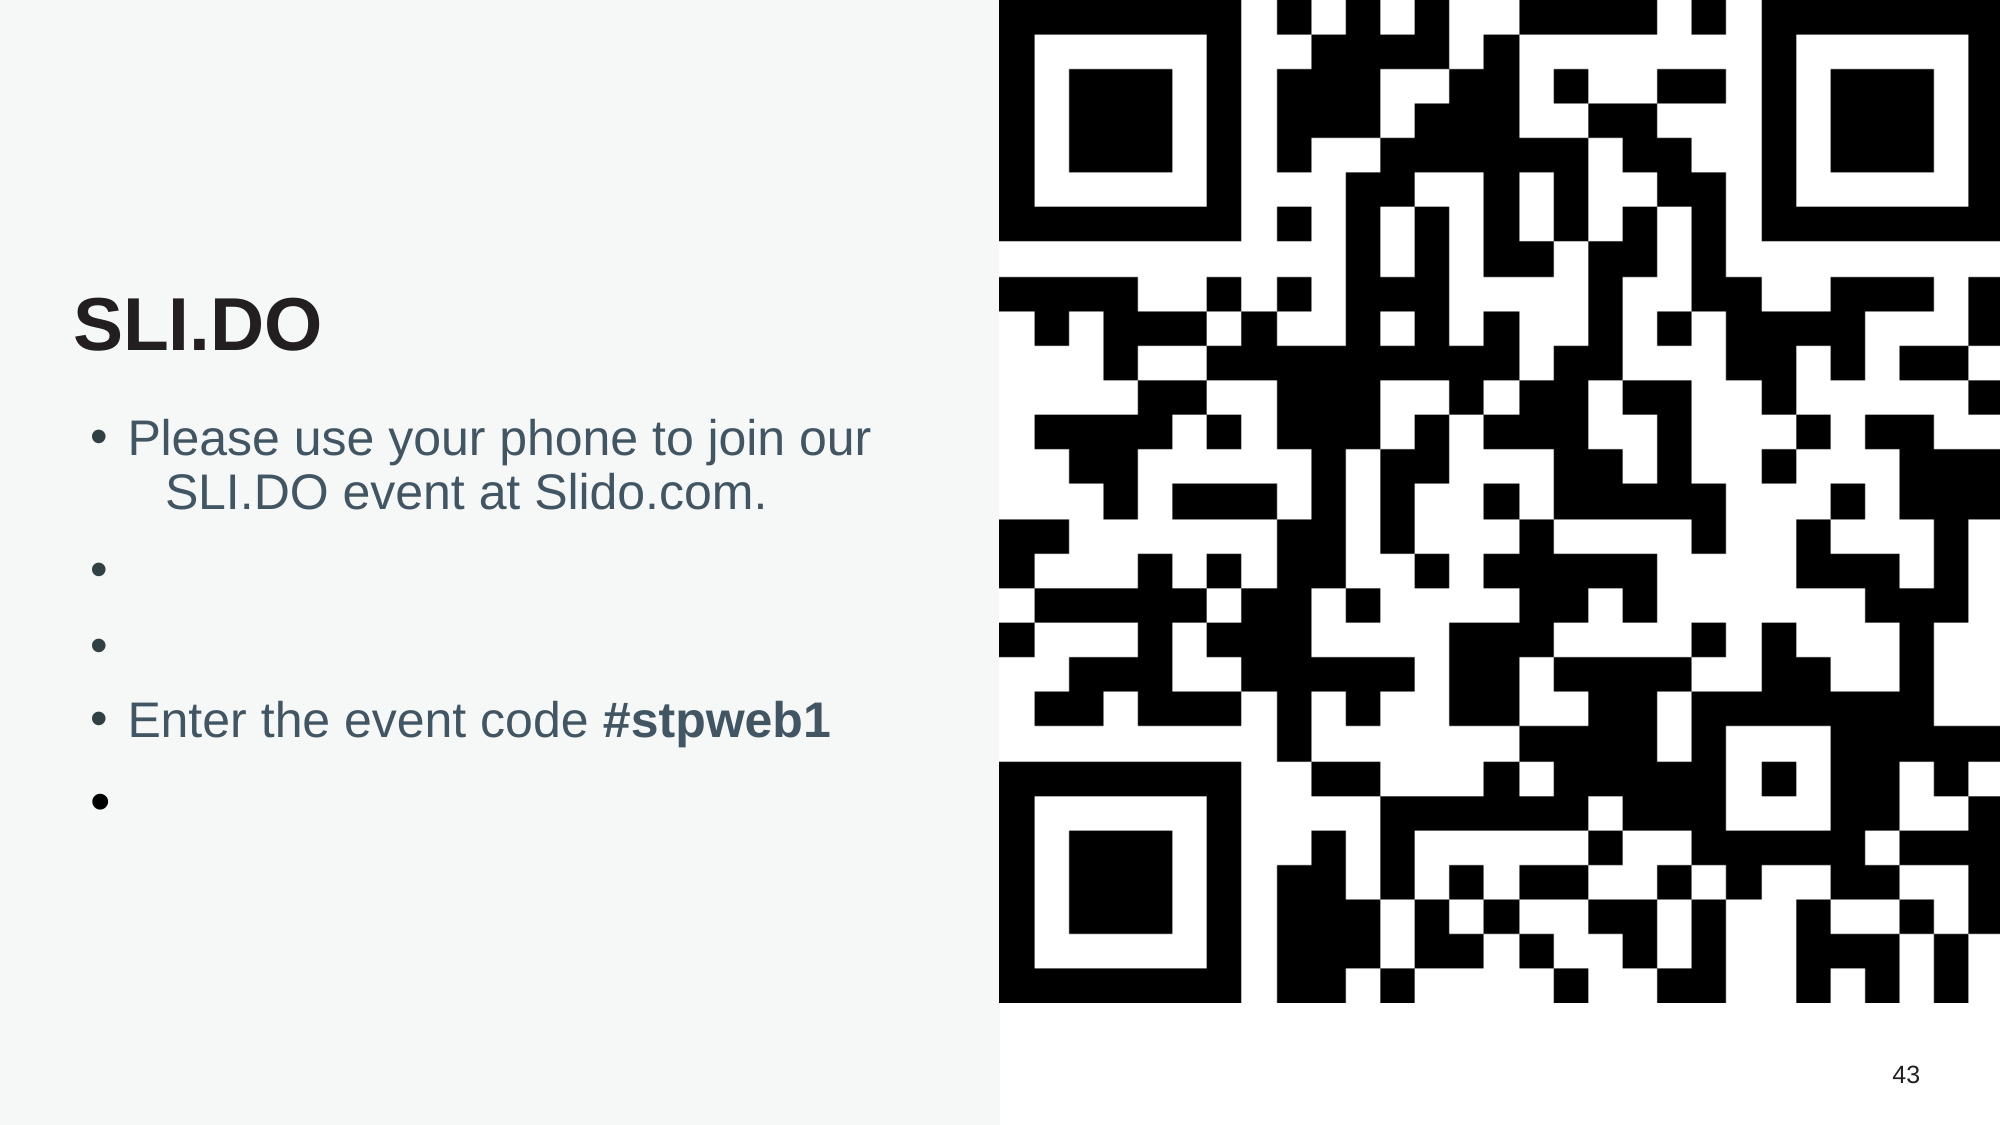

# SLI.DO
Please use your phone to join our SLI.DO event at Slido.com.
Enter the event code #stpweb1